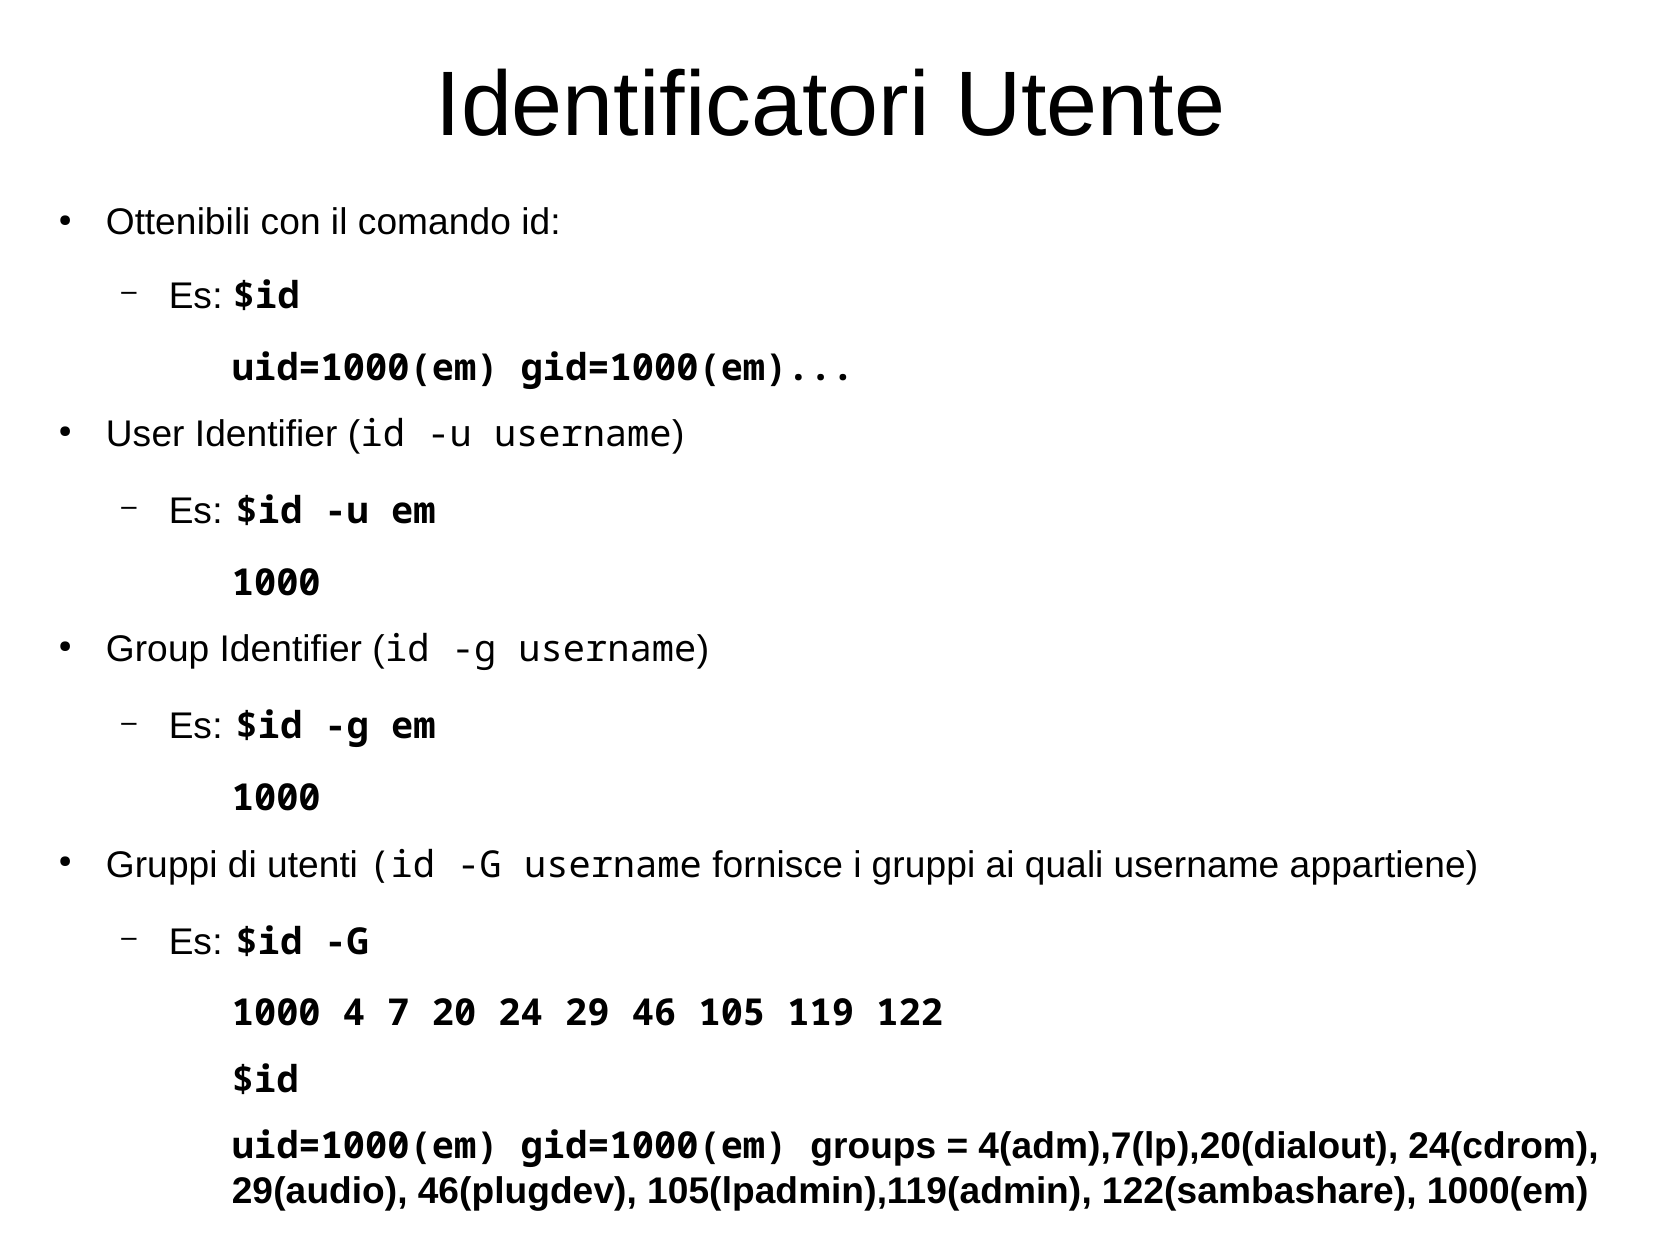

# Identificatori Utente
Ottenibili con il comando id:
Es: $id
uid=1000(em) gid=1000(em)...
User Identifier (id -u username)
Es: 	$id -u em
1000
Group Identifier (id -g username)
Es:	$id -g em
1000
Gruppi di utenti (id -G username fornisce i gruppi ai quali username appartiene)
Es:	$id -G
1000 4 7 20 24 29 46 105 119 122
$id
uid=1000(em) gid=1000(em) groups = 4(adm),7(lp),20(dialout), 24(cdrom), 29(audio), 46(plugdev), 105(lpadmin),119(admin), 122(sambashare), 1000(em)